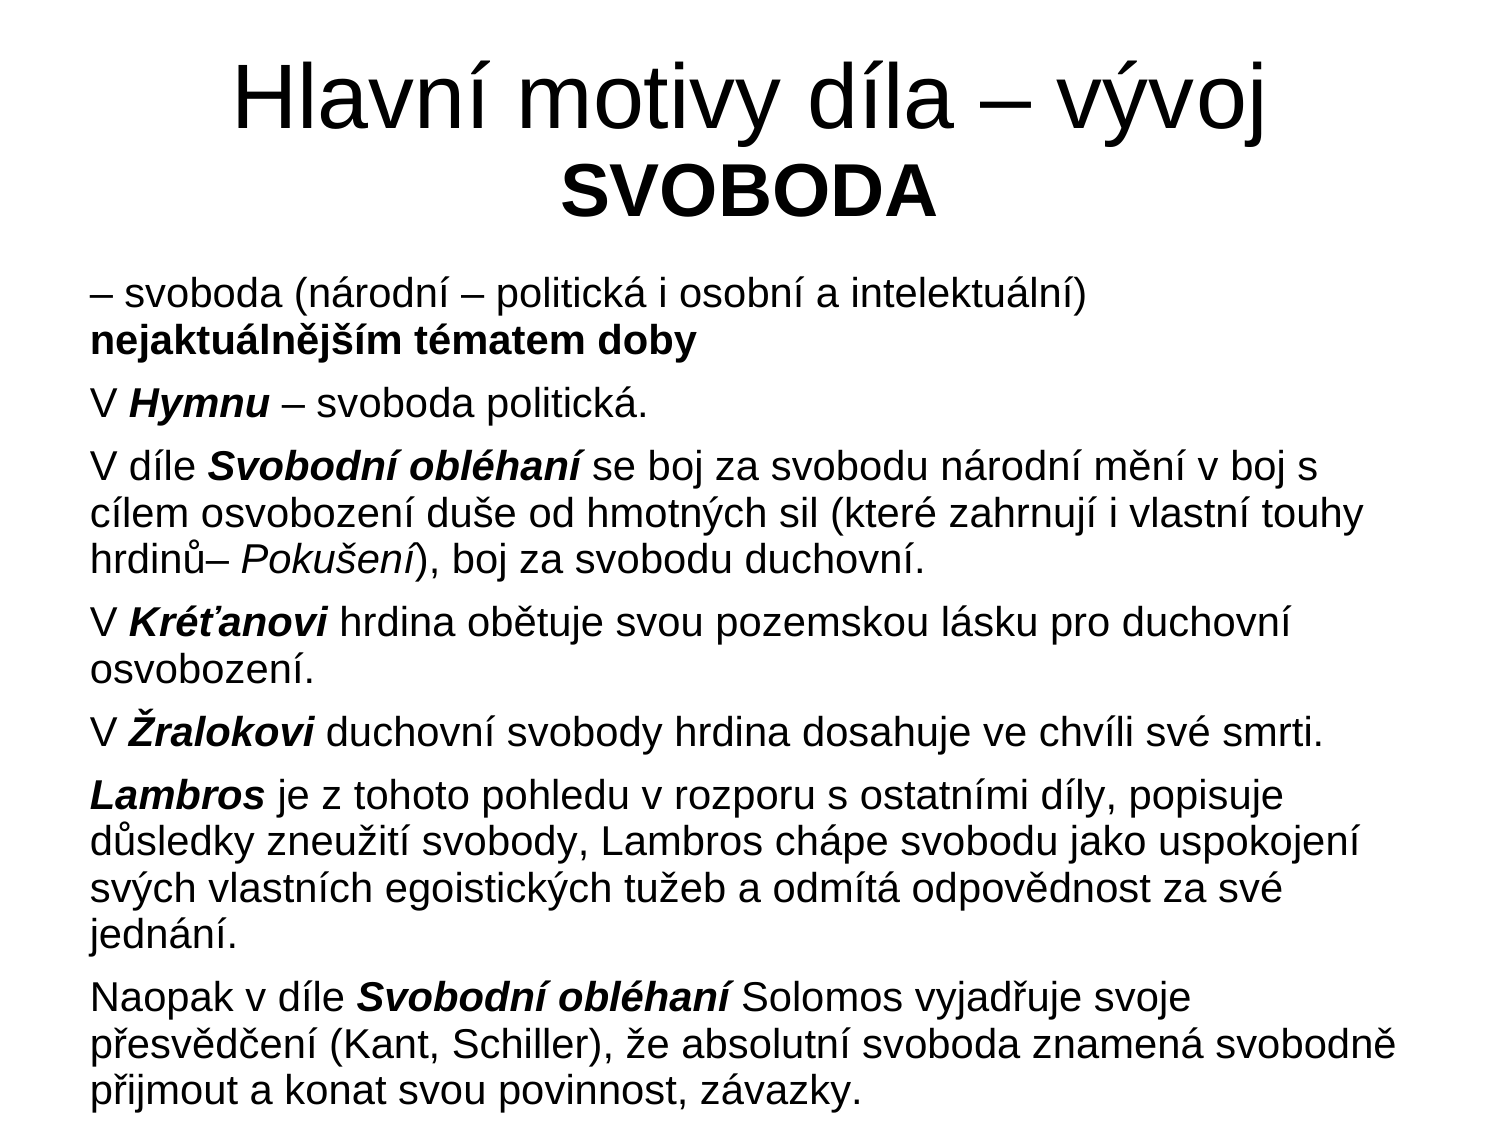

# Hlavní motivy díla – vývoj SVOBODA
– svoboda (národní – politická i osobní a intelektuální) nejaktuálnějším tématem doby
V Hymnu – svoboda politická.
V díle Svobodní obléhaní se boj za svobodu národní mění v boj s cílem osvobození duše od hmotných sil (které zahrnují i vlastní touhy hrdinů– Pokušení), boj za svobodu duchovní.
V Κréťanovi hrdina obětuje svou pozemskou lásku pro duchovní osvobození.
V Žralokovi duchovní svobody hrdina dosahuje ve chvíli své smrti.
Lambros je z tohoto pohledu v rozporu s ostatními díly, popisuje důsledky zneužití svobody, Lambros chápe svobodu jako uspokojení svých vlastních egoistických tužeb a odmítá odpovědnost za své jednání.
Naopak v díle Svobodní obléhaní Solomos vyjadřuje svoje přesvědčení (Kant, Schiller), že absolutní svoboda znamená svobodně přijmout a konat svou povinnost, závazky.